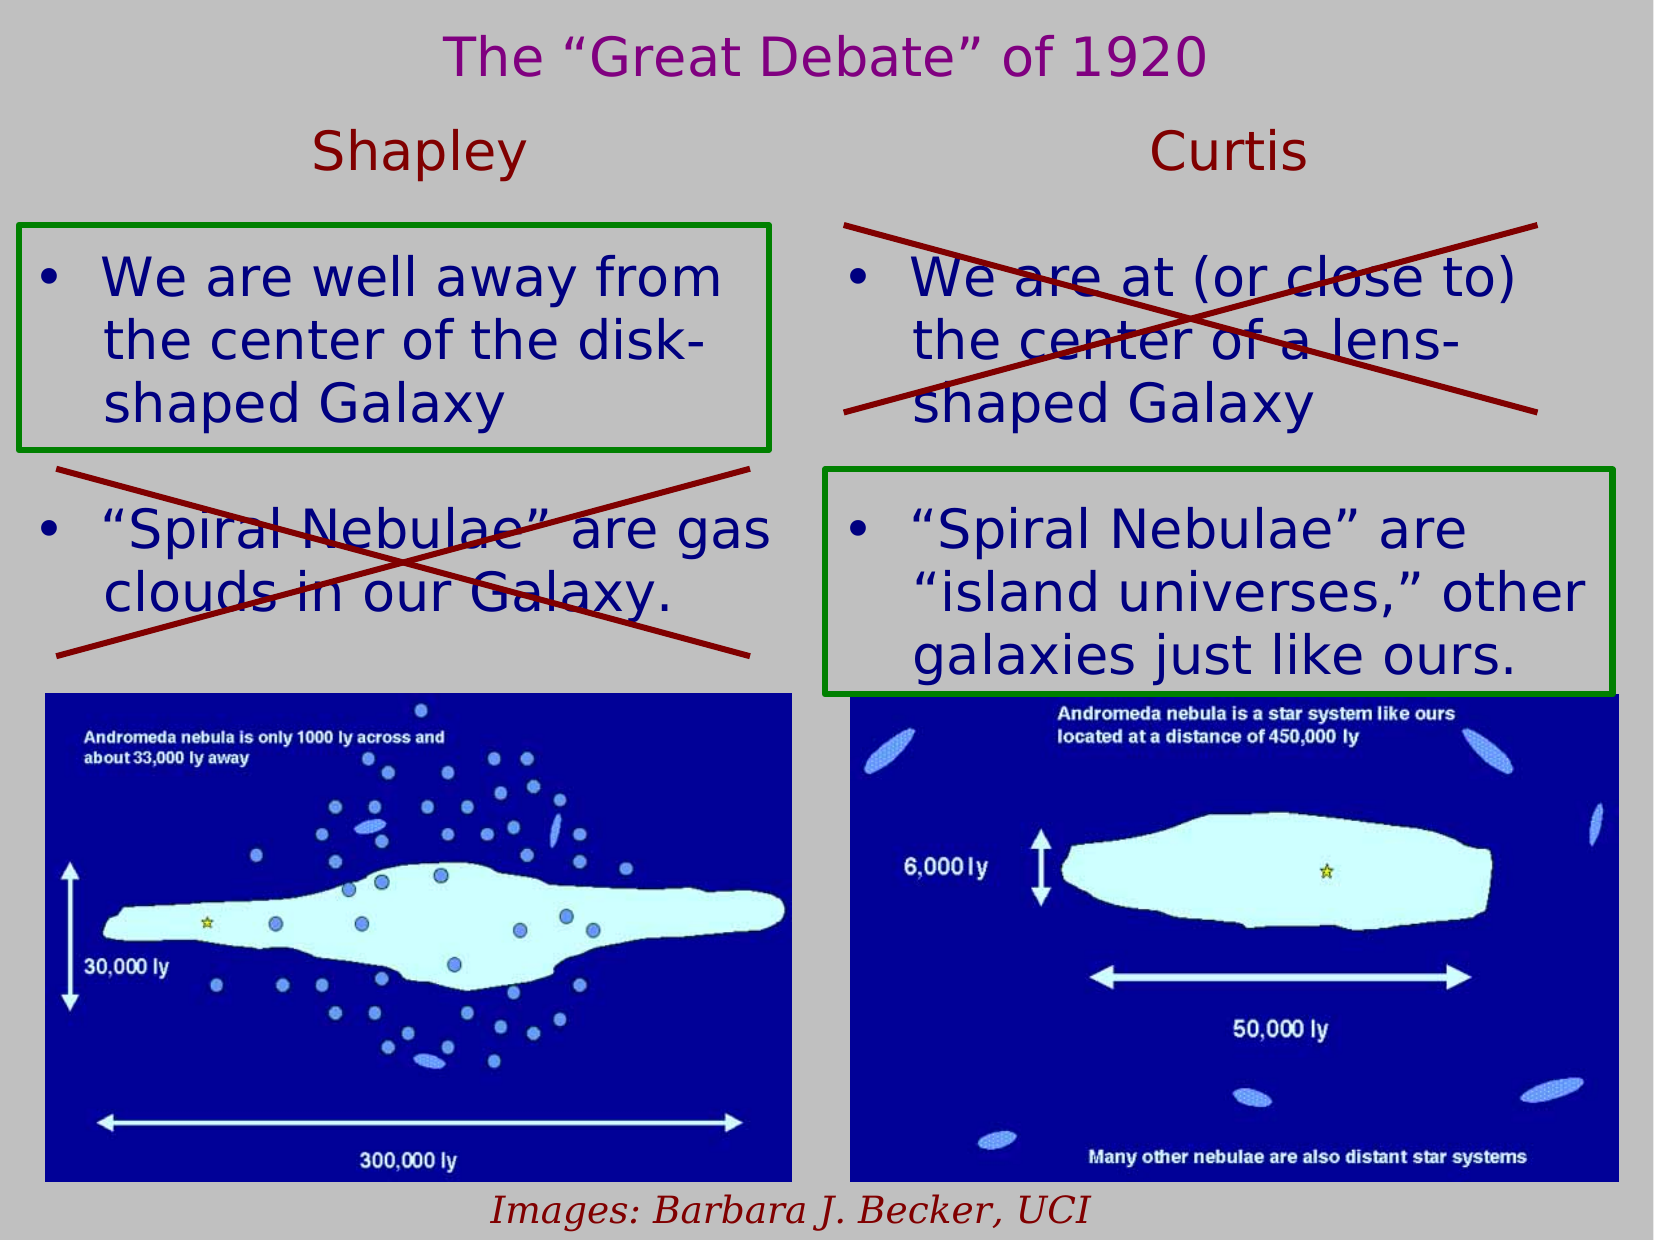

The “Great Debate” of 1920
Shapley
•	We are well away from the center of the disk-shaped Galaxy
•	“Spiral Nebulae” are gas clouds in our Galaxy.
Curtis
•	We are at (or close to) the center of a lens-shaped Galaxy
•	“Spiral Nebulae” are “island universes,” other galaxies just like ours.
Images: Barbara J. Becker, UCI